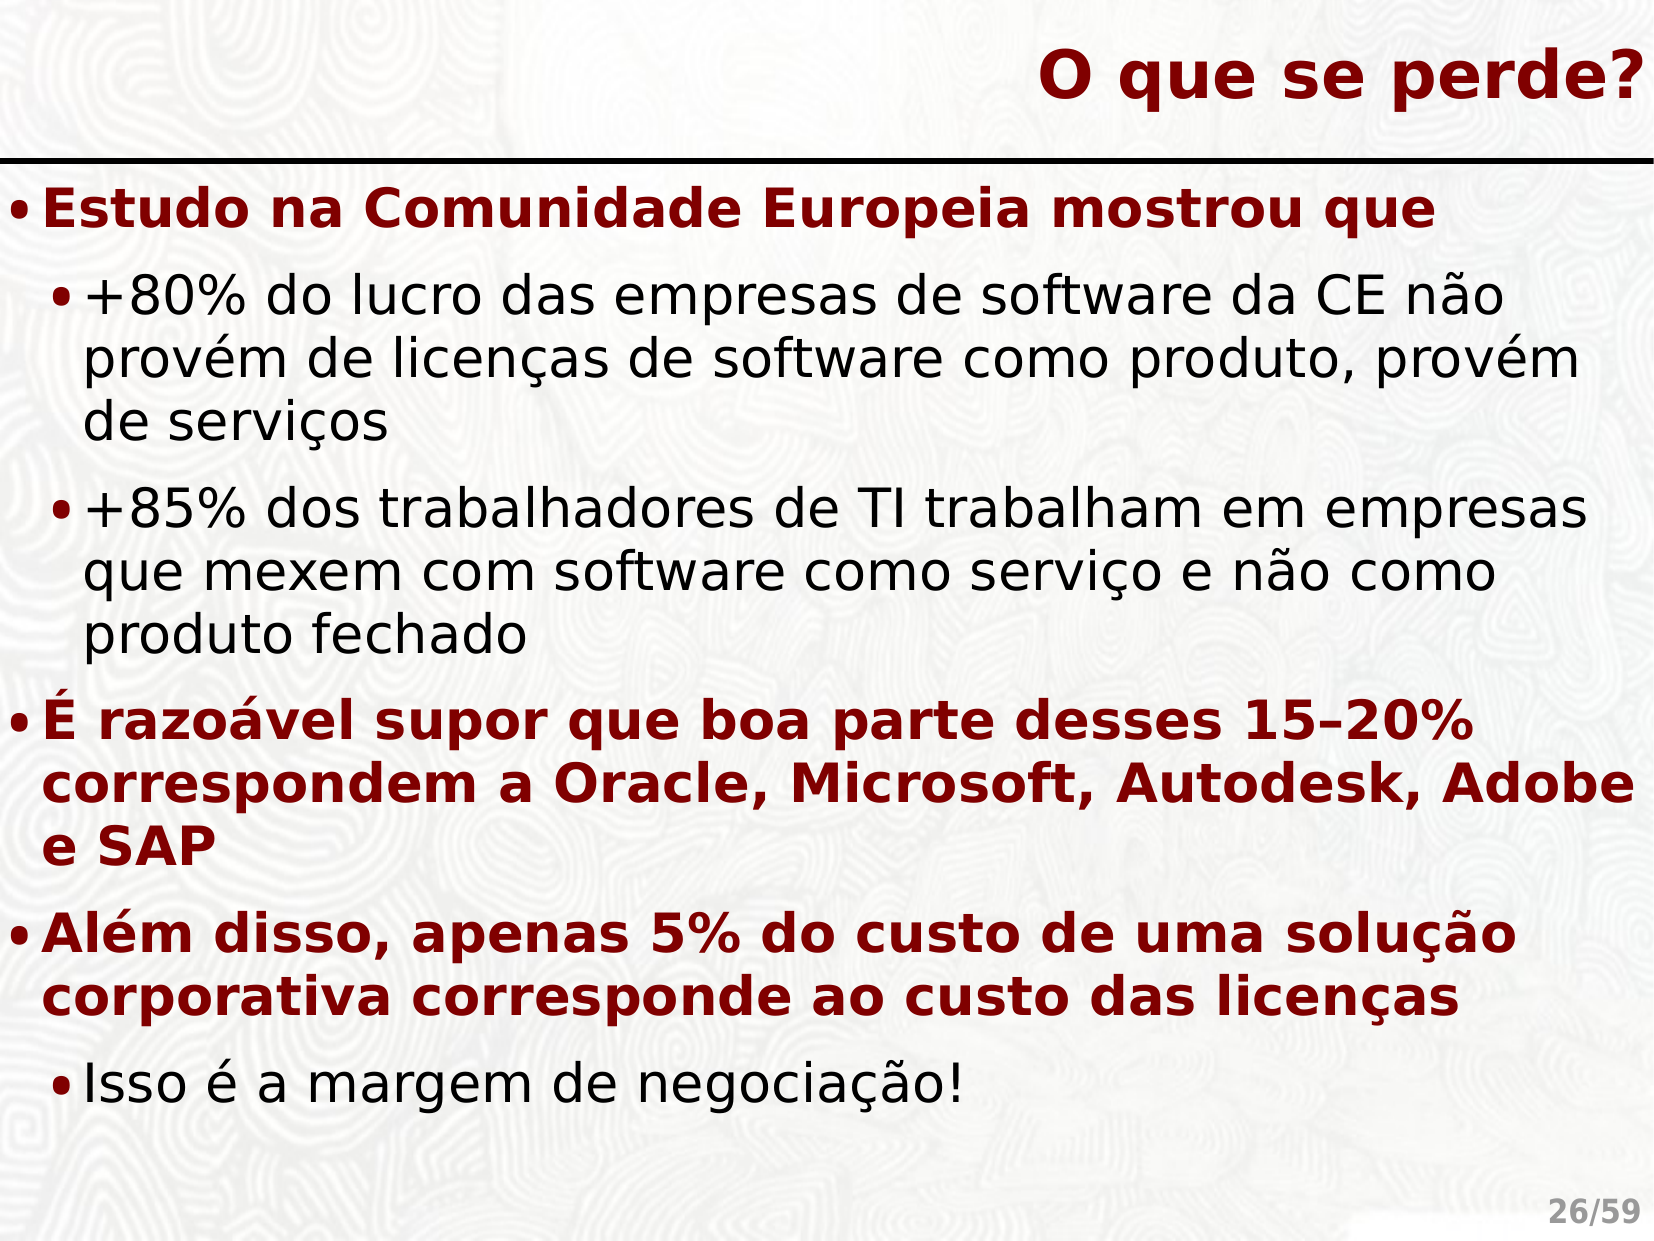

# O que se perde?
Estudo na Comunidade Europeia mostrou que
+80% do lucro das empresas de software da CE não provém de licenças de software como produto, provém de serviços
+85% dos trabalhadores de TI trabalham em empresas que mexem com software como serviço e não como produto fechado
É razoável supor que boa parte desses 15–20% correspondem a Oracle, Microsoft, Autodesk, Adobe e SAP
Além disso, apenas 5% do custo de uma solução corporativa corresponde ao custo das licenças
Isso é a margem de negociação!
26